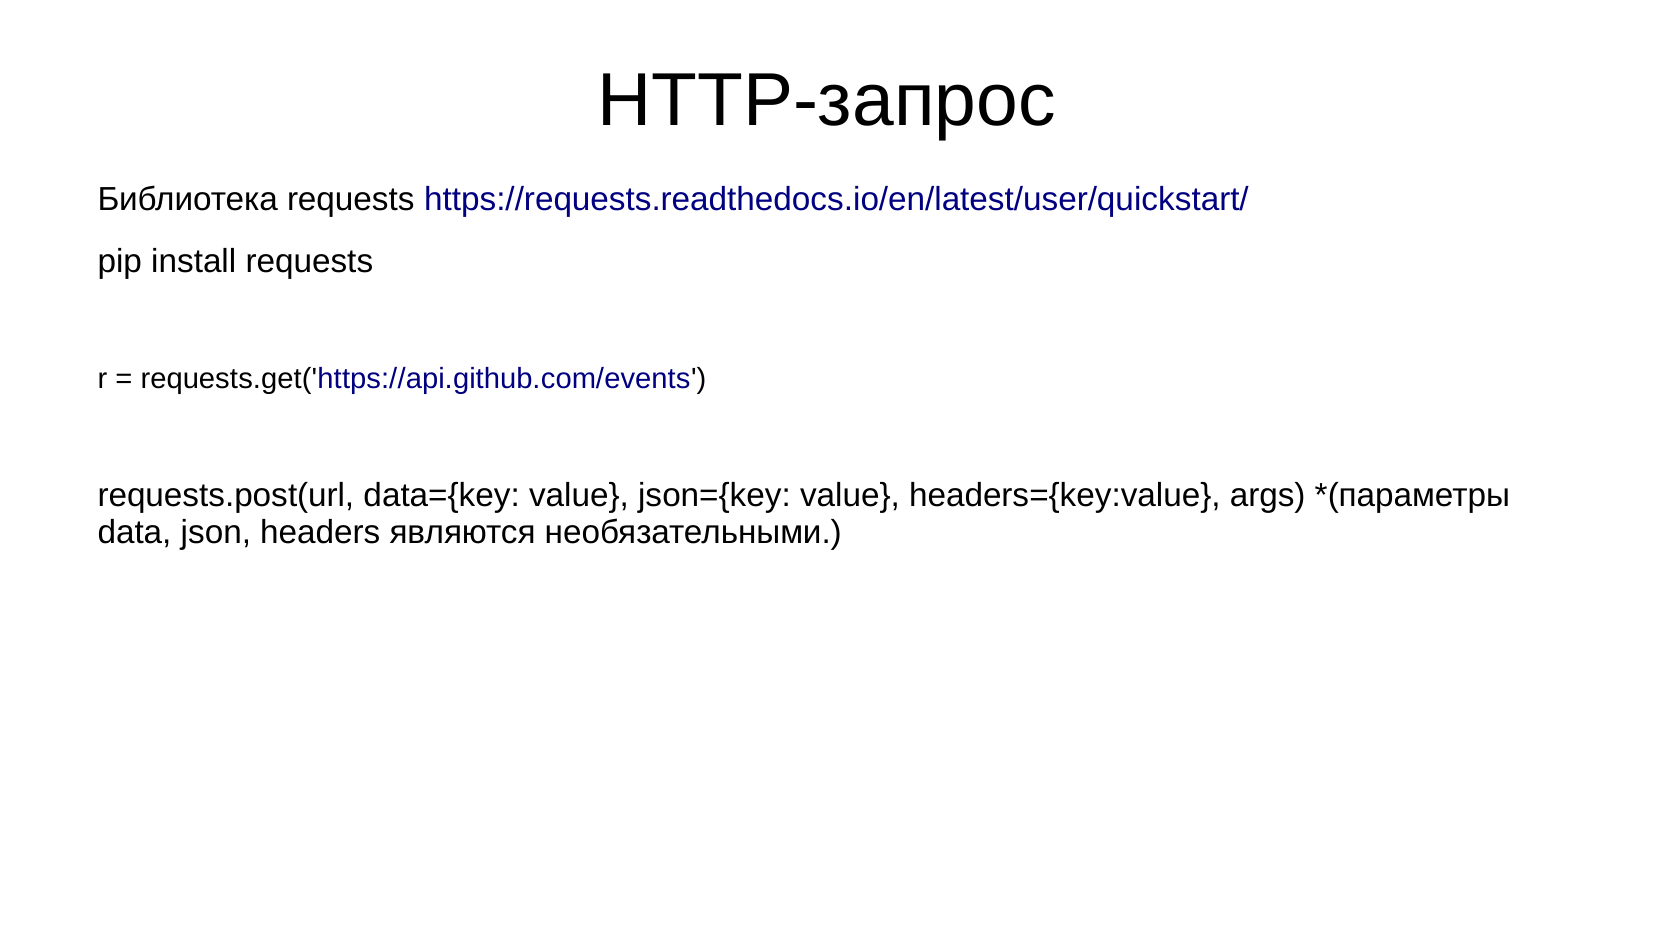

# HTTP-запрос
Библиотека requests https://requests.readthedocs.io/en/latest/user/quickstart/
pip install requests
r = requests.get('https://api.github.com/events')
requests.post(url, data={key: value}, json={key: value}, headers={key:value}, args) *(параметры data, json, headers являются необязательными.)